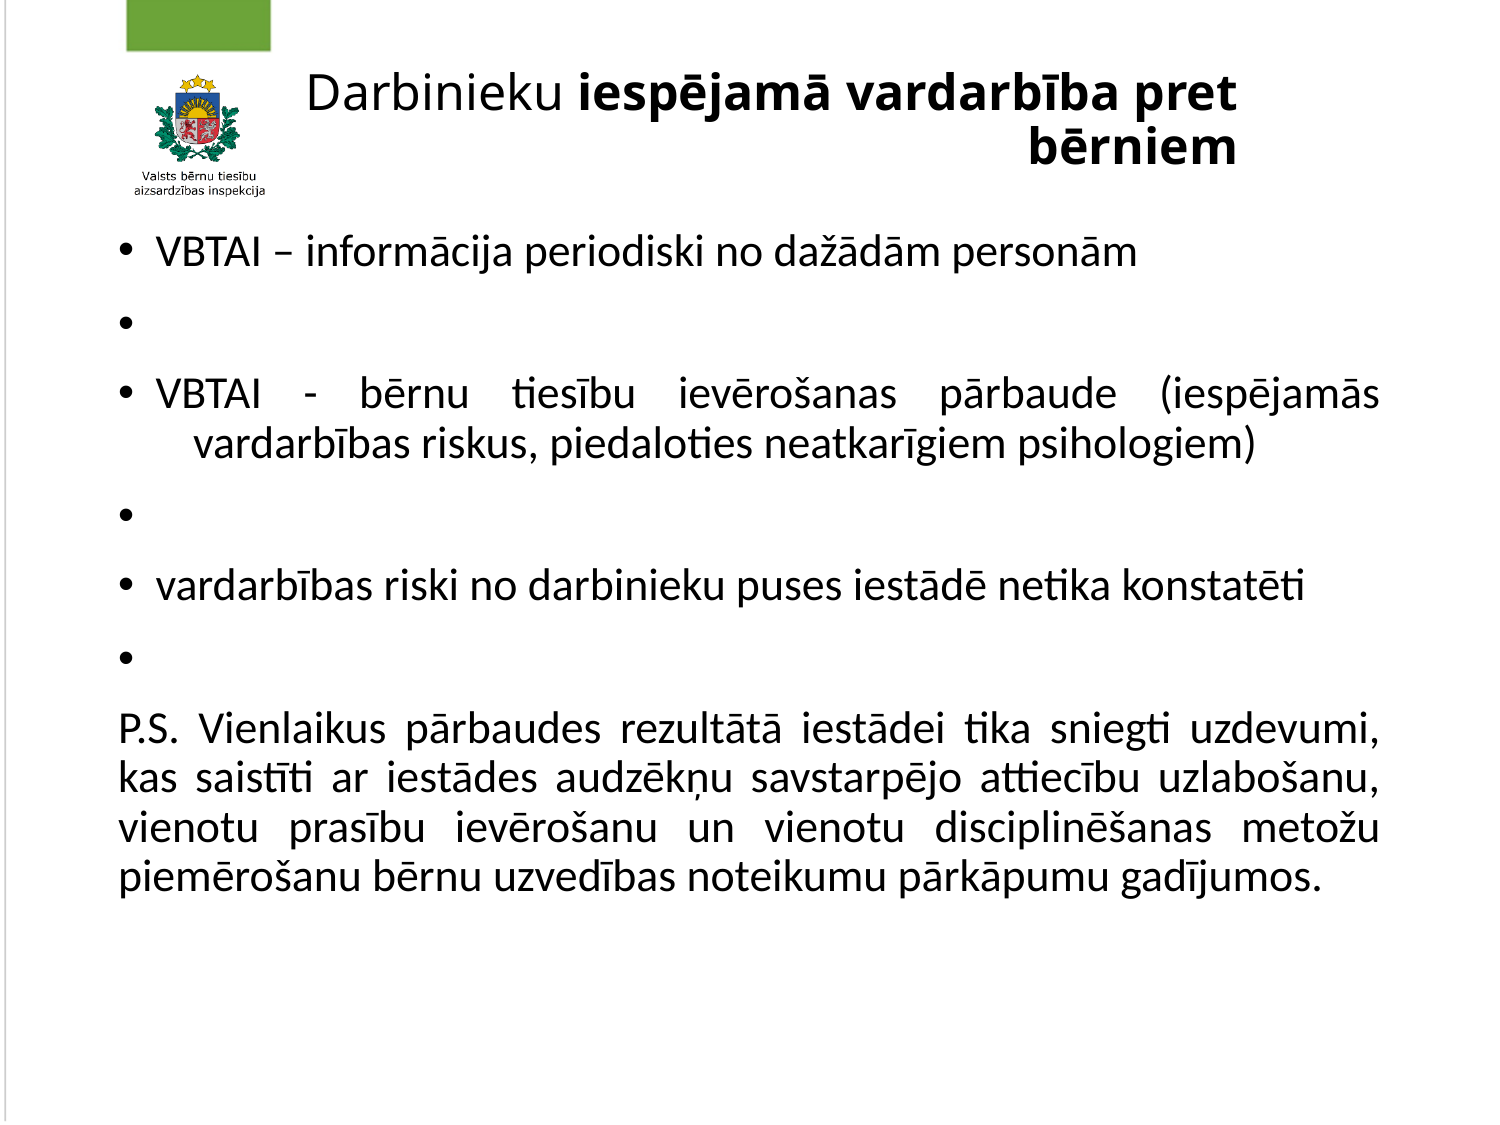

# Darbinieku iespējamā vardarbība pret bērniem
VBTAI – informācija periodiski no dažādām personām
VBTAI - bērnu tiesību ievērošanas pārbaude (iespējamās vardarbības riskus, piedaloties neatkarīgiem psihologiem)
vardarbības riski no darbinieku puses iestādē netika konstatēti
P.S. Vienlaikus pārbaudes rezultātā iestādei tika sniegti uzdevumi, kas saistīti ar iestādes audzēkņu savstarpējo attiecību uzlabošanu, vienotu prasību ievērošanu un vienotu disciplinēšanas metožu piemērošanu bērnu uzvedības noteikumu pārkāpumu gadījumos.